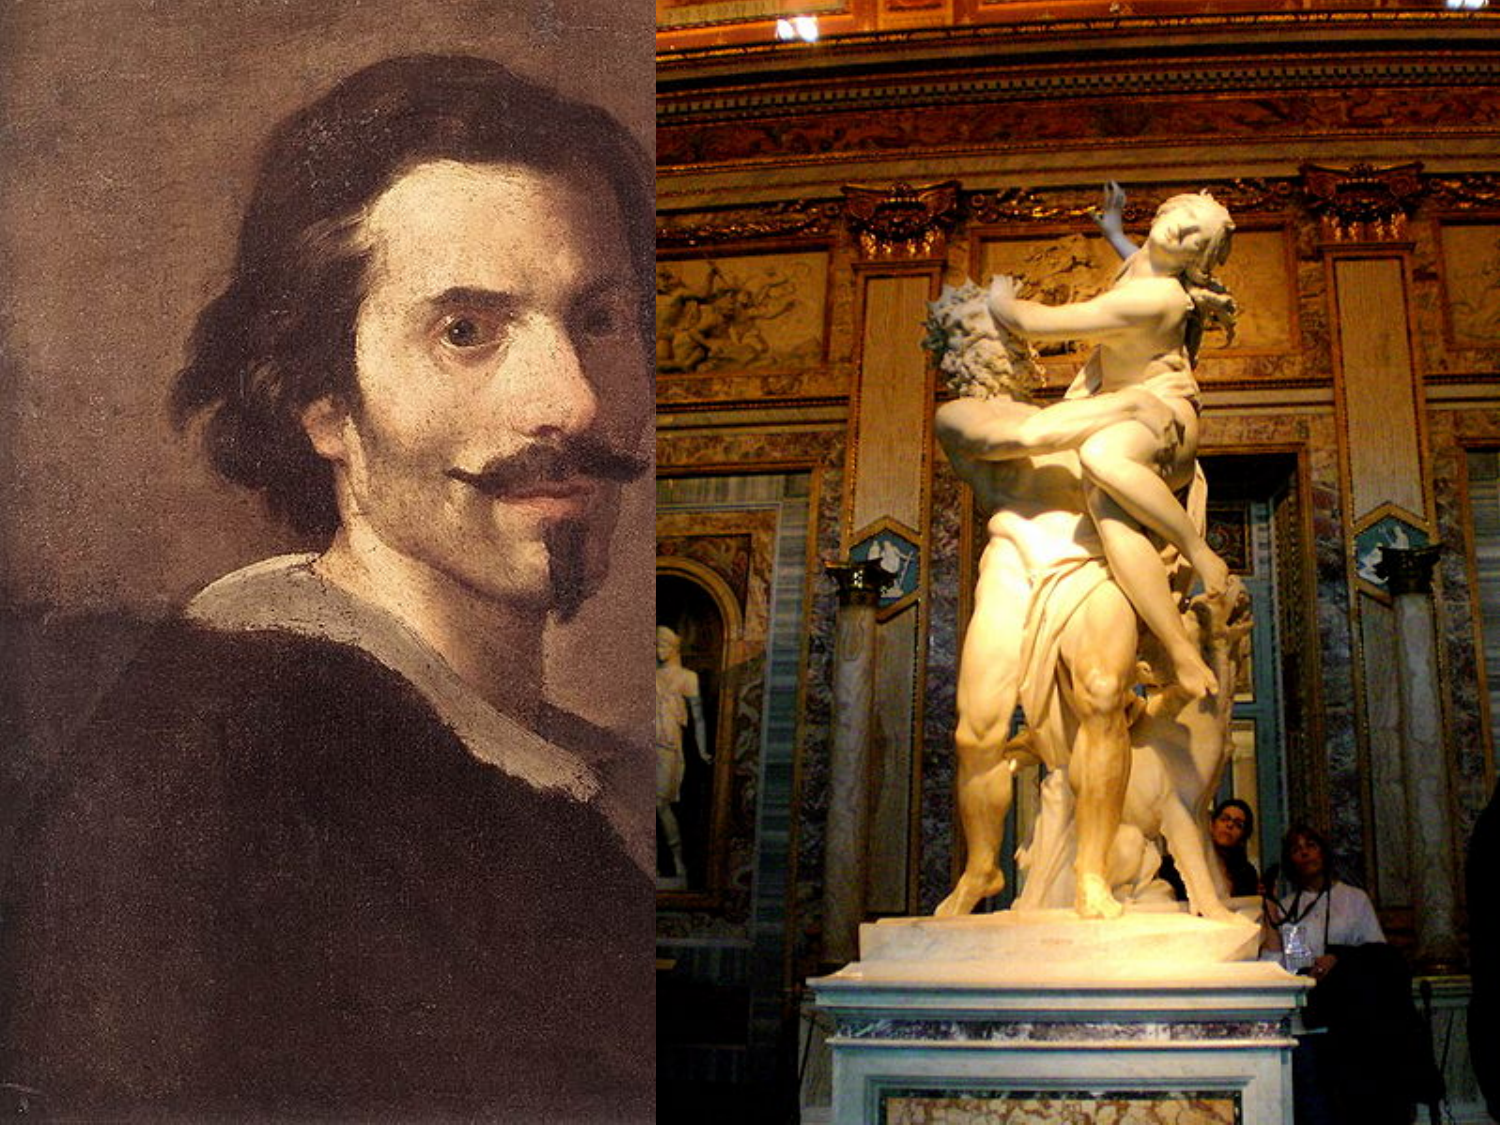

Barok
# Barok je bil zaznamovan predvsem po kipih ki so bili vse bolj pogosto podobni ljudem in so zapolnjevali mestna jedra ter okraševali pomembnejše zgradbe in poslopja. Zelo znana osebno in kipar tistega časa je bil Gian Lorenzo Bernini, ki je bil rojen leta 1598 v Neaplju in umrl leta 1680 v Rimu. Njegova zelo znan kip je “Posilstvo Prospertine”.